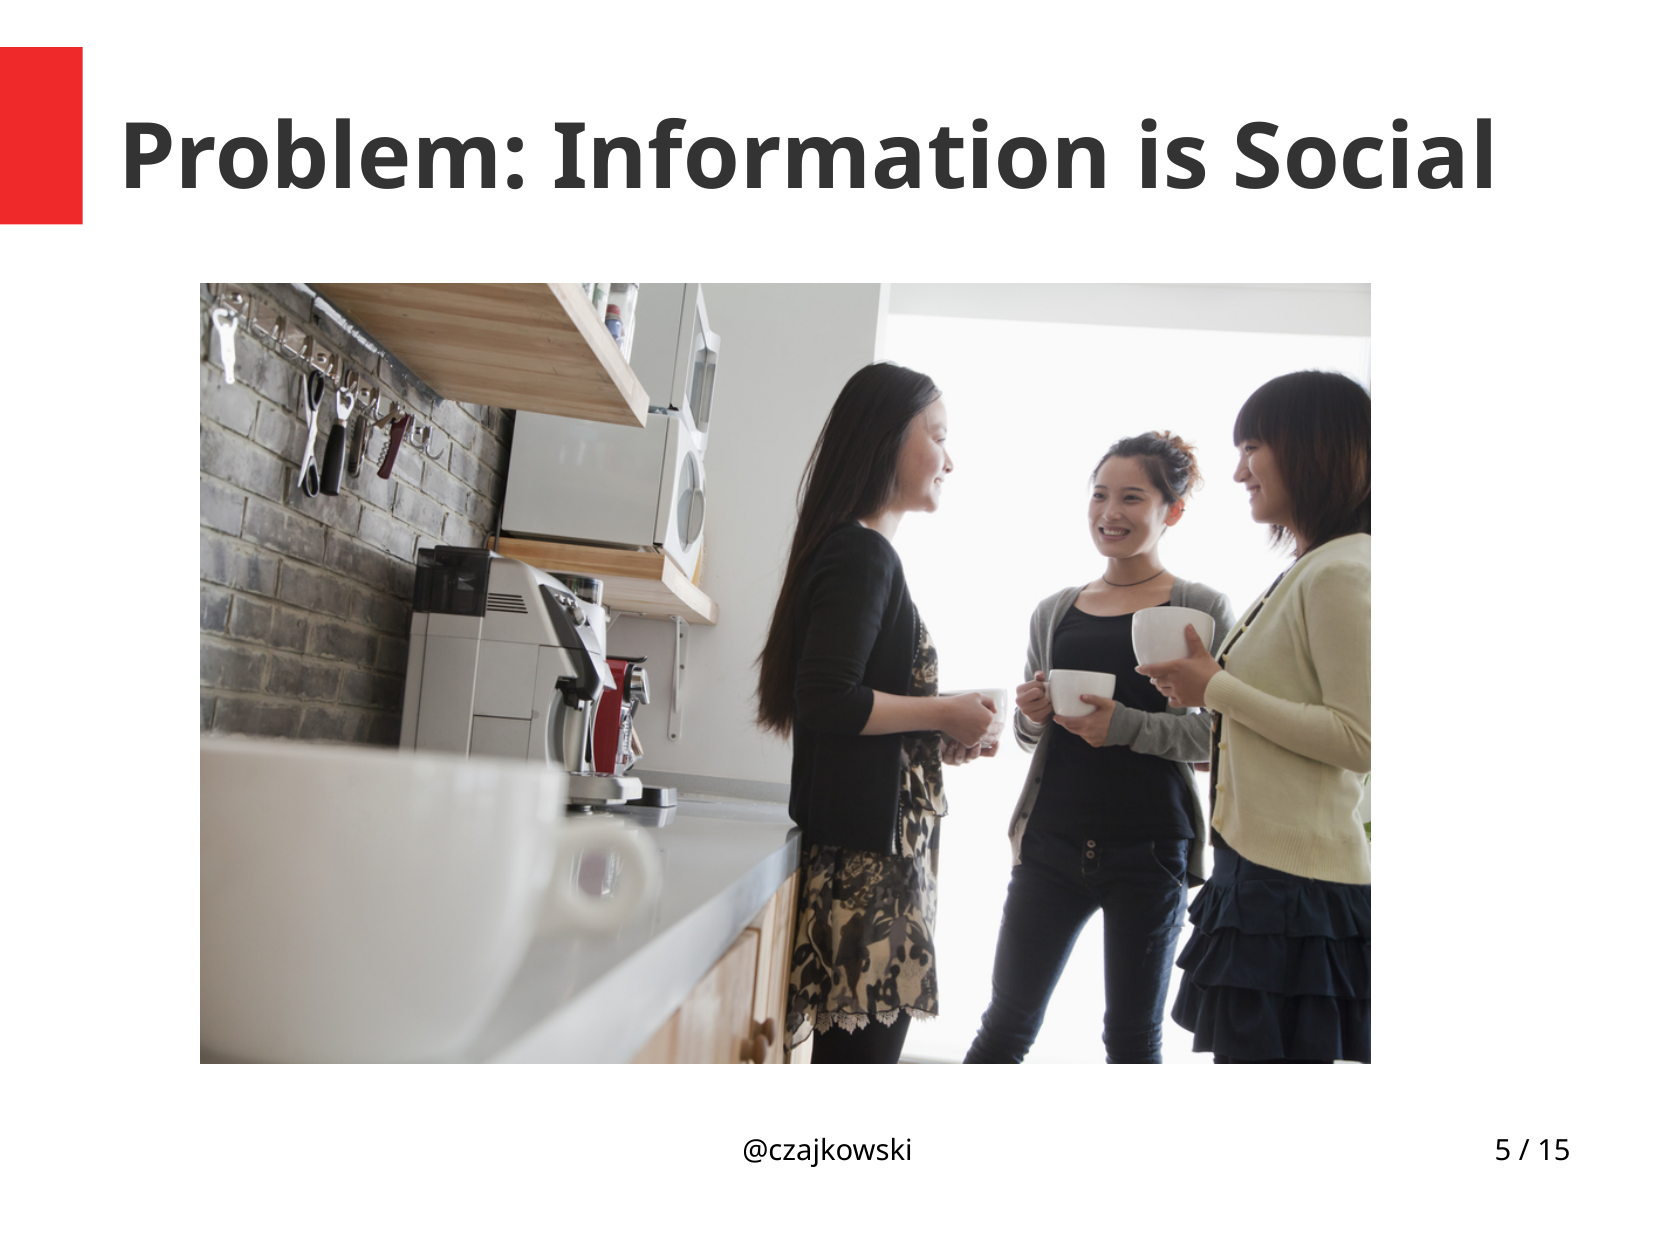

# Problem: Information is Social
@czajkowski
5